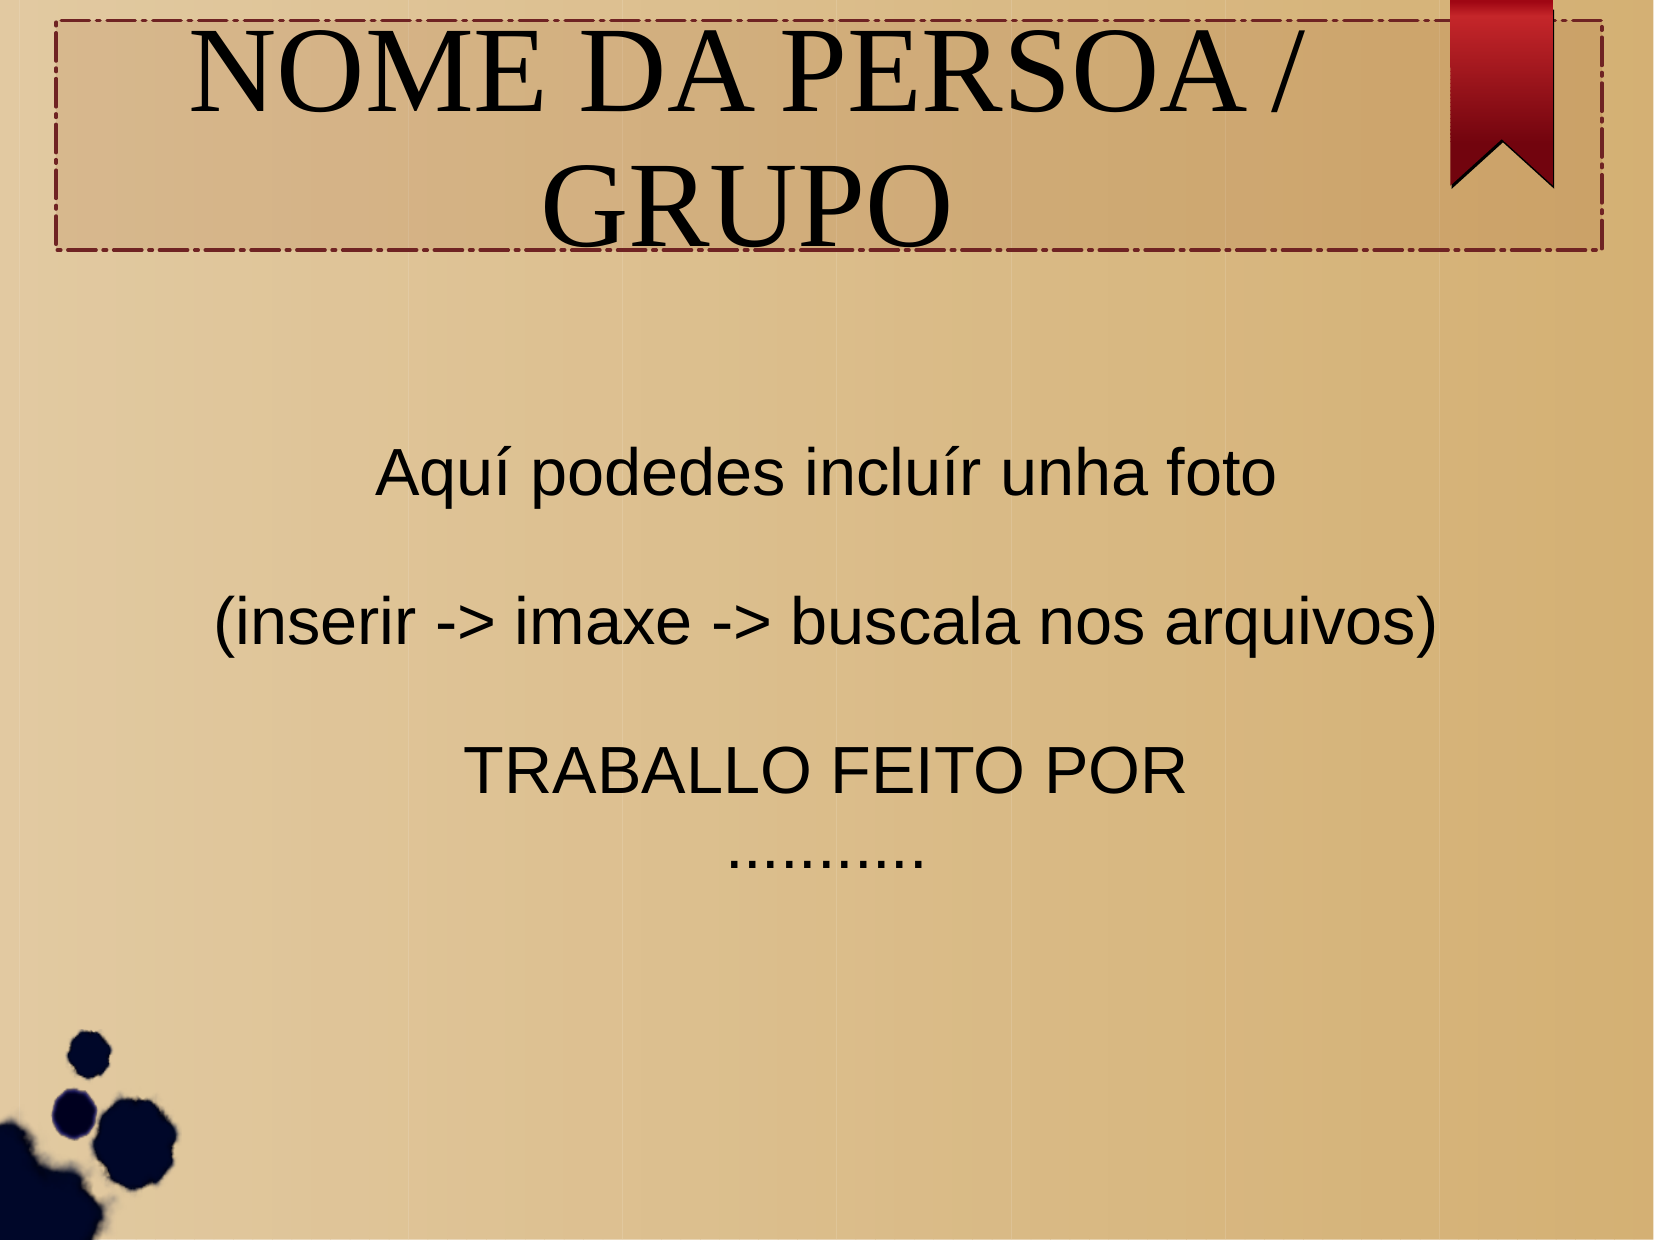

# NOME DA PERSOA / GRUPO
Aquí podedes incluír unha foto
(inserir -> imaxe -> buscala nos arquivos)
TRABALLO FEITO POR
...........